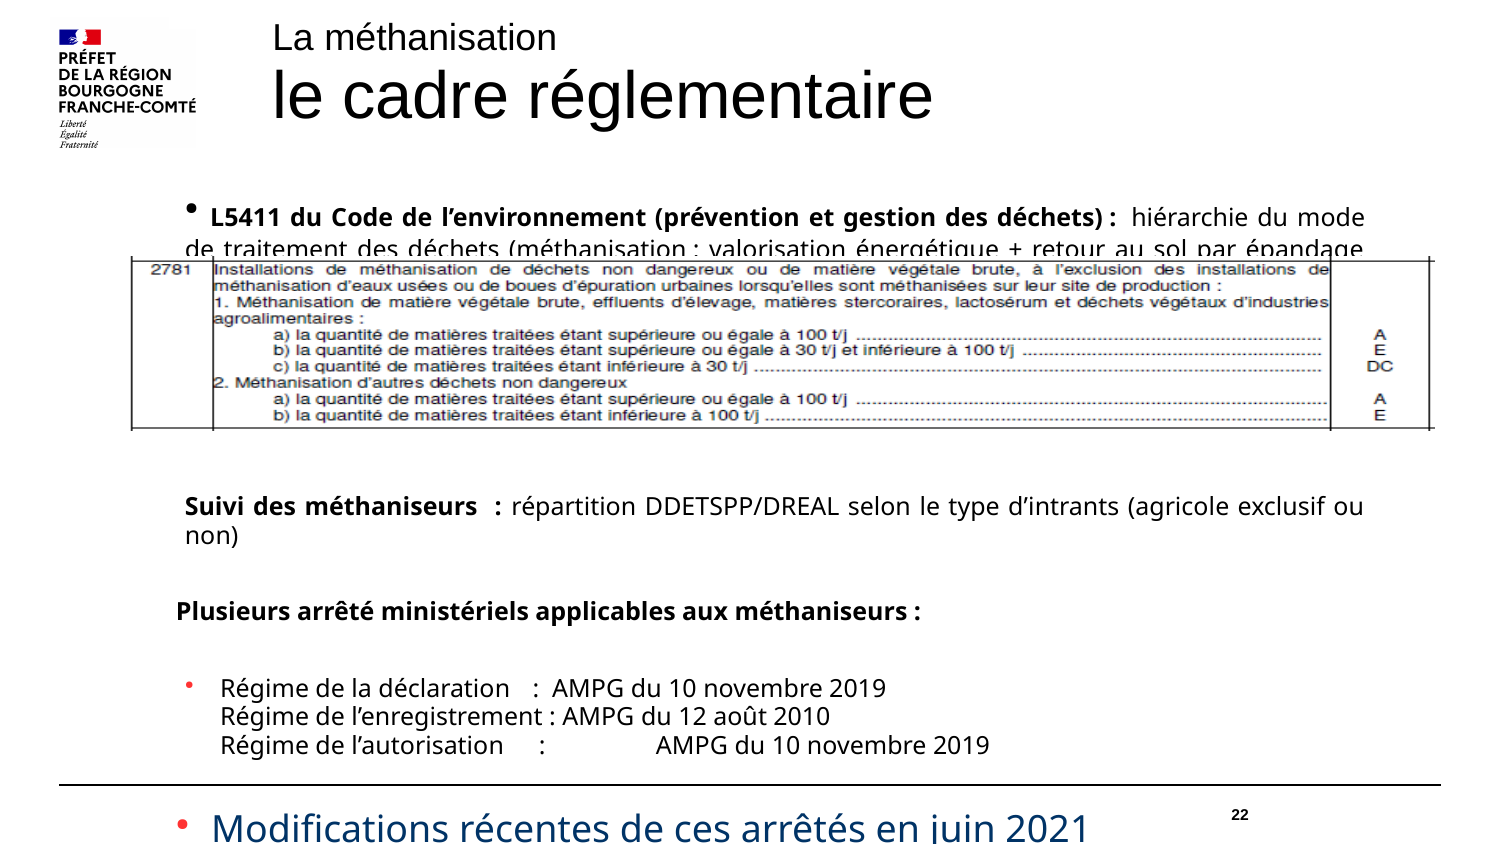

# La méthanisation  le cadre réglementaire
 L5411 du Code de l’environnement (prévention et gestion des déchets) :  hiérarchie du mode de traitement des déchets (méthanisation : valorisation énergétique + retour au sol par épandage des digestats produits)
Suivi des méthaniseurs : répartition DDETSPP/DREAL selon le type d’intrants (agricole exclusif ou non)
Plusieurs arrêté ministériels applicables aux méthaniseurs :
Régime de la déclaration 	: AMPG du 10 novembre 2019
Régime de l’enregistrement : AMPG du 12 août 2010
Régime de l’autorisation	 : AMPG du 10 novembre 2019
Modifications récentes de ces arrêtés en juin 2021
22